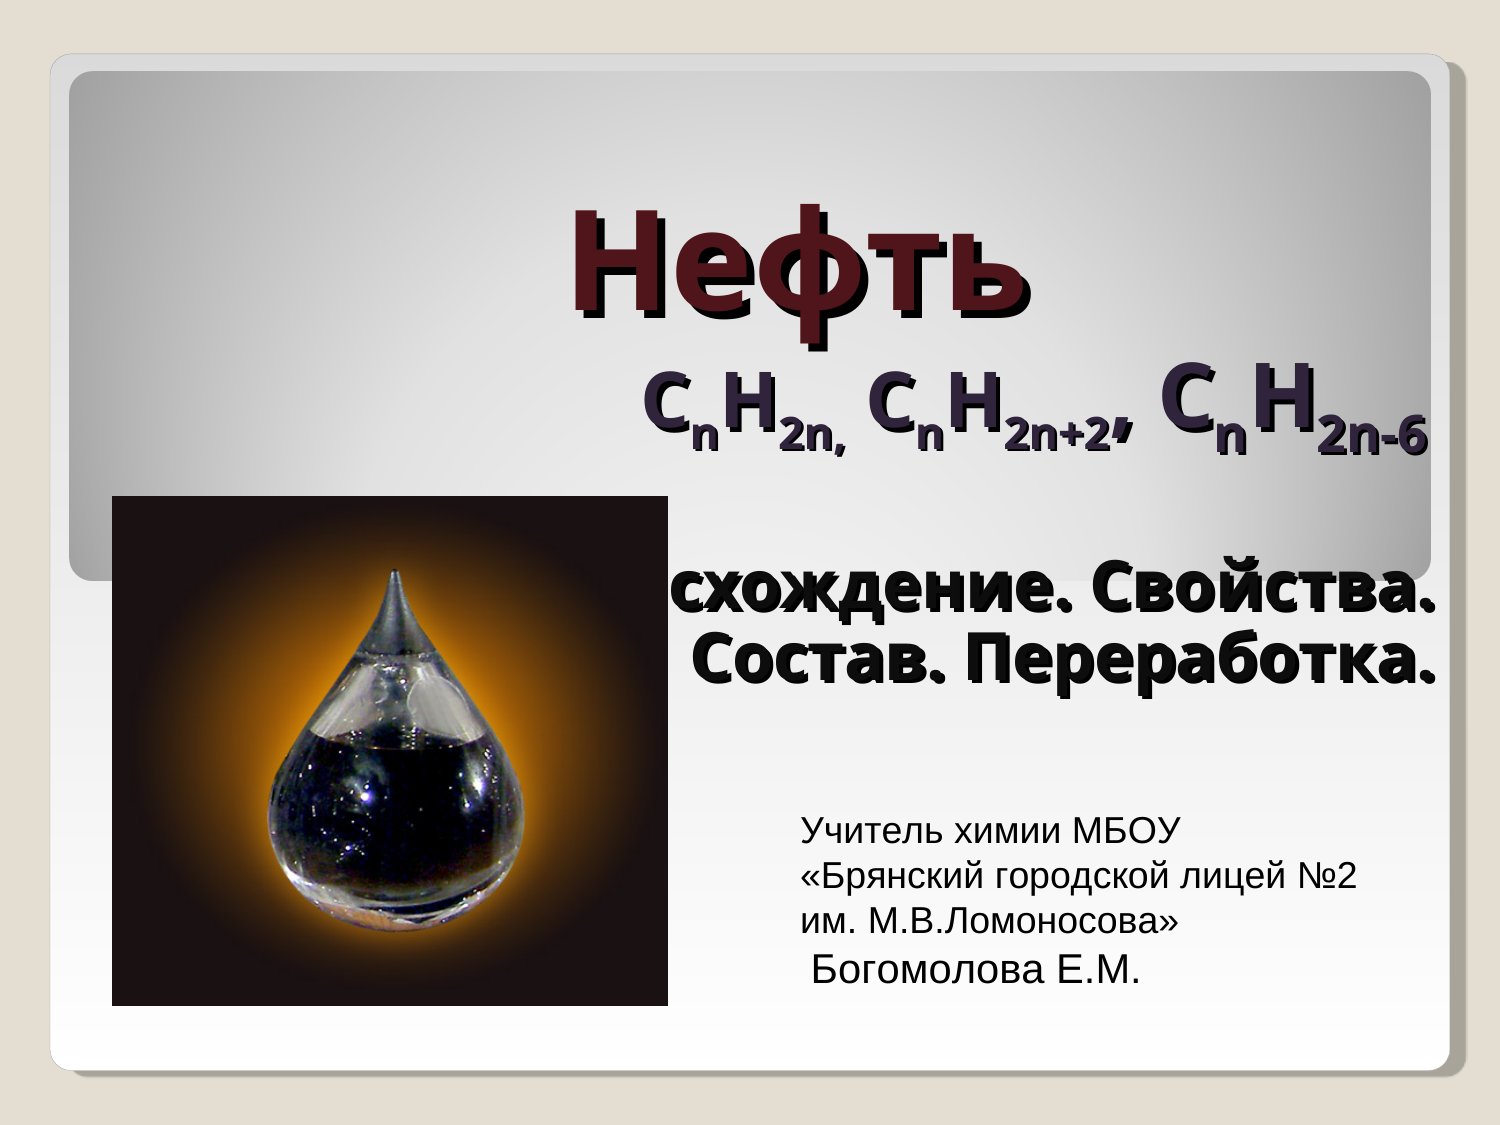

# Нефть СnH2n, СnH2n+2, СnH2n-6
Происхождение. Свойства. Состав. Переработка.
Учитель химии МБОУ
«Брянский городской лицей №2
им. М.В.Ломоносова»
 Богомолова Е.М.